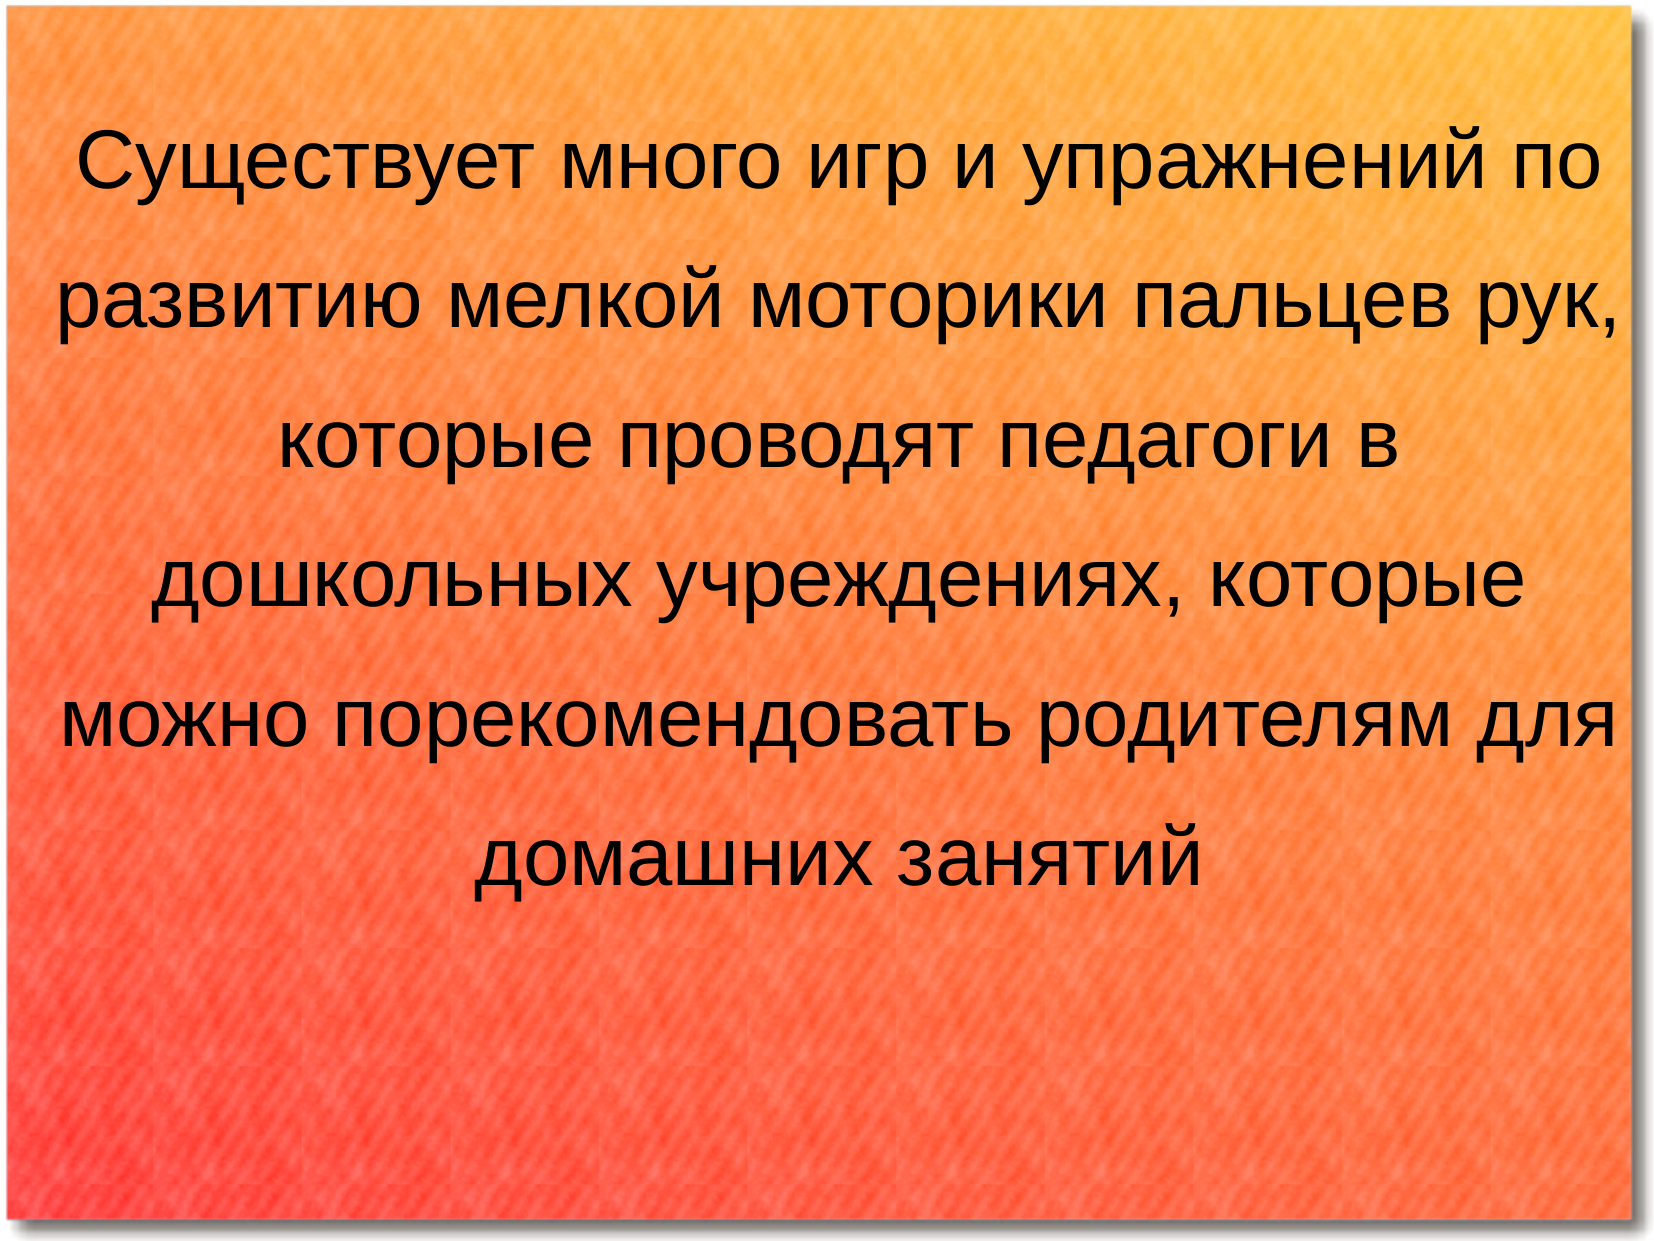

Существует много игр и упражнений по развитию мелкой моторики пальцев рук, которые проводят педагоги в дошкольных учреждениях, которые можно порекомендовать родителям для домашних занятий